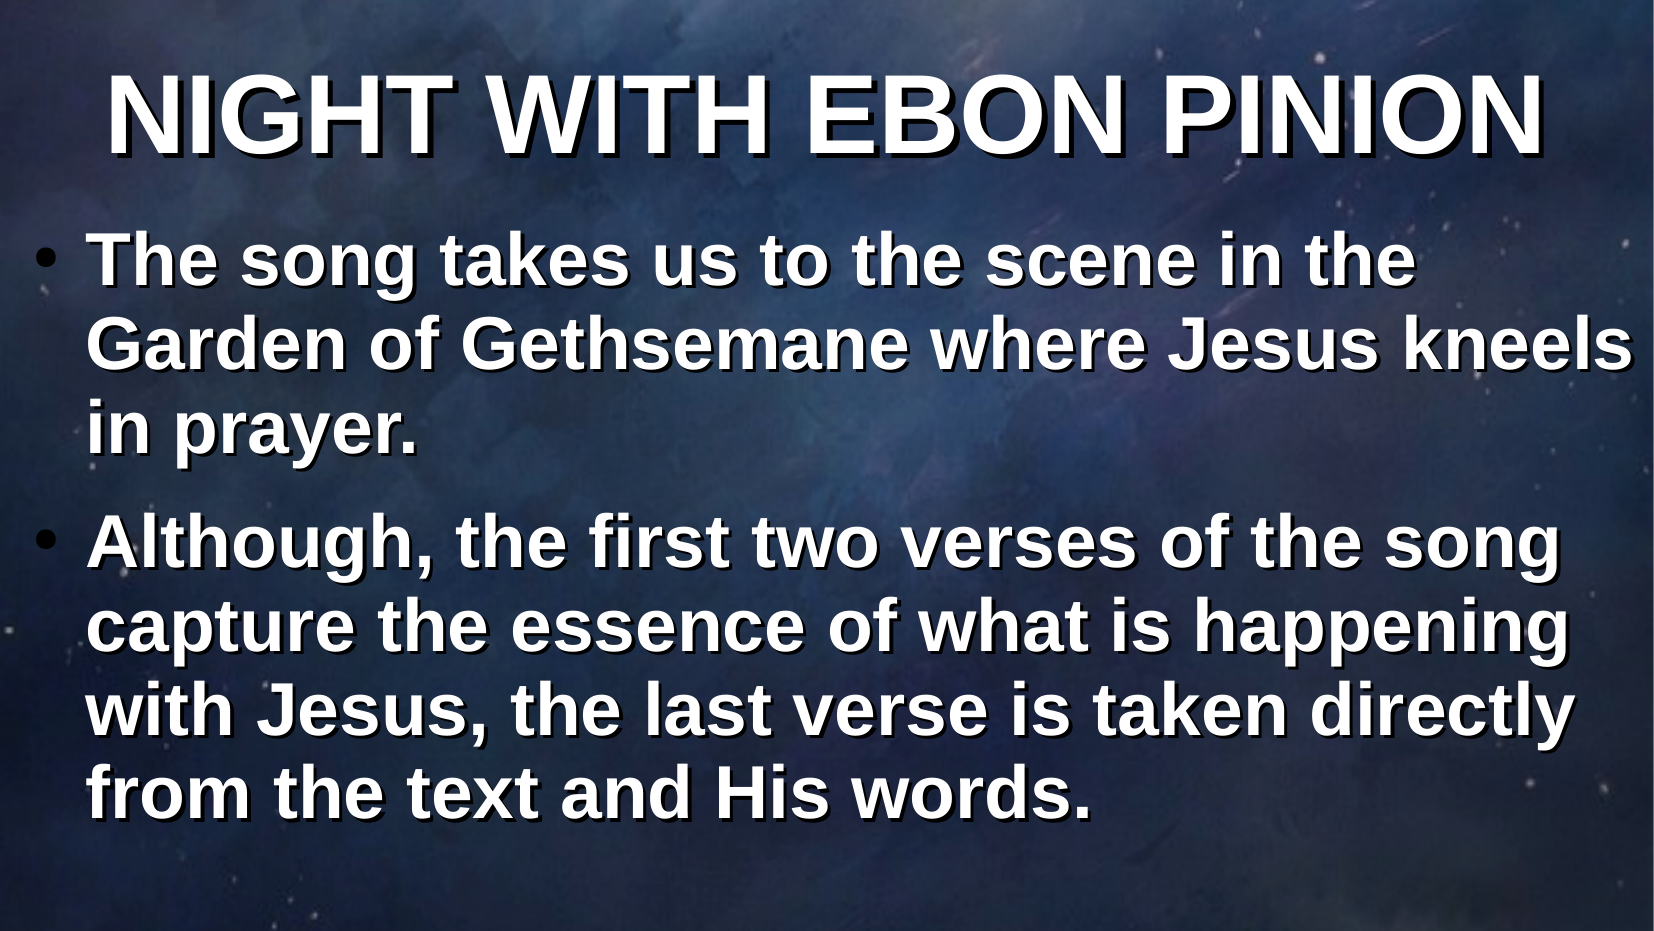

# NIGHT WITH EBON PINION
The song takes us to the scene in the Garden of Gethsemane where Jesus kneels in prayer.
Although, the first two verses of the song capture the essence of what is happening with Jesus, the last verse is taken directly from the text and His words.